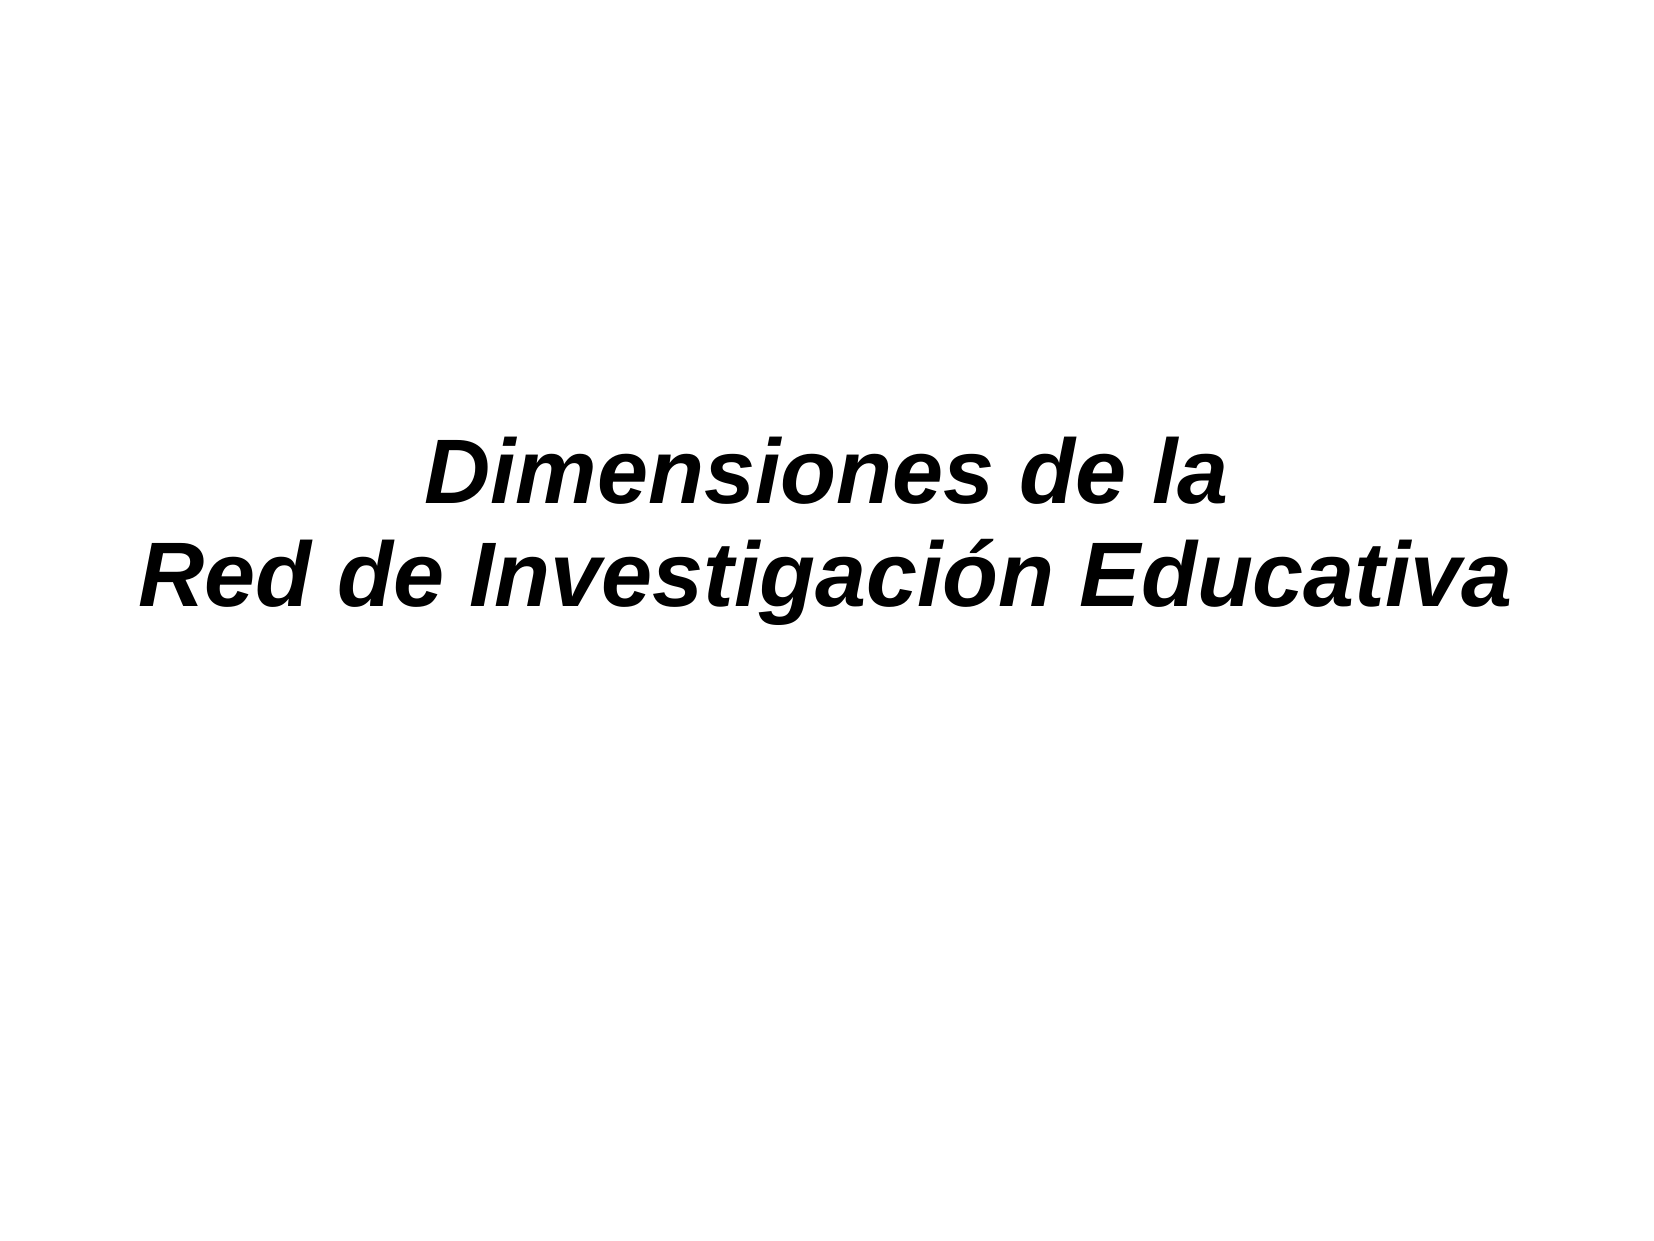

Dimensiones de la
Red de Investigación Educativa